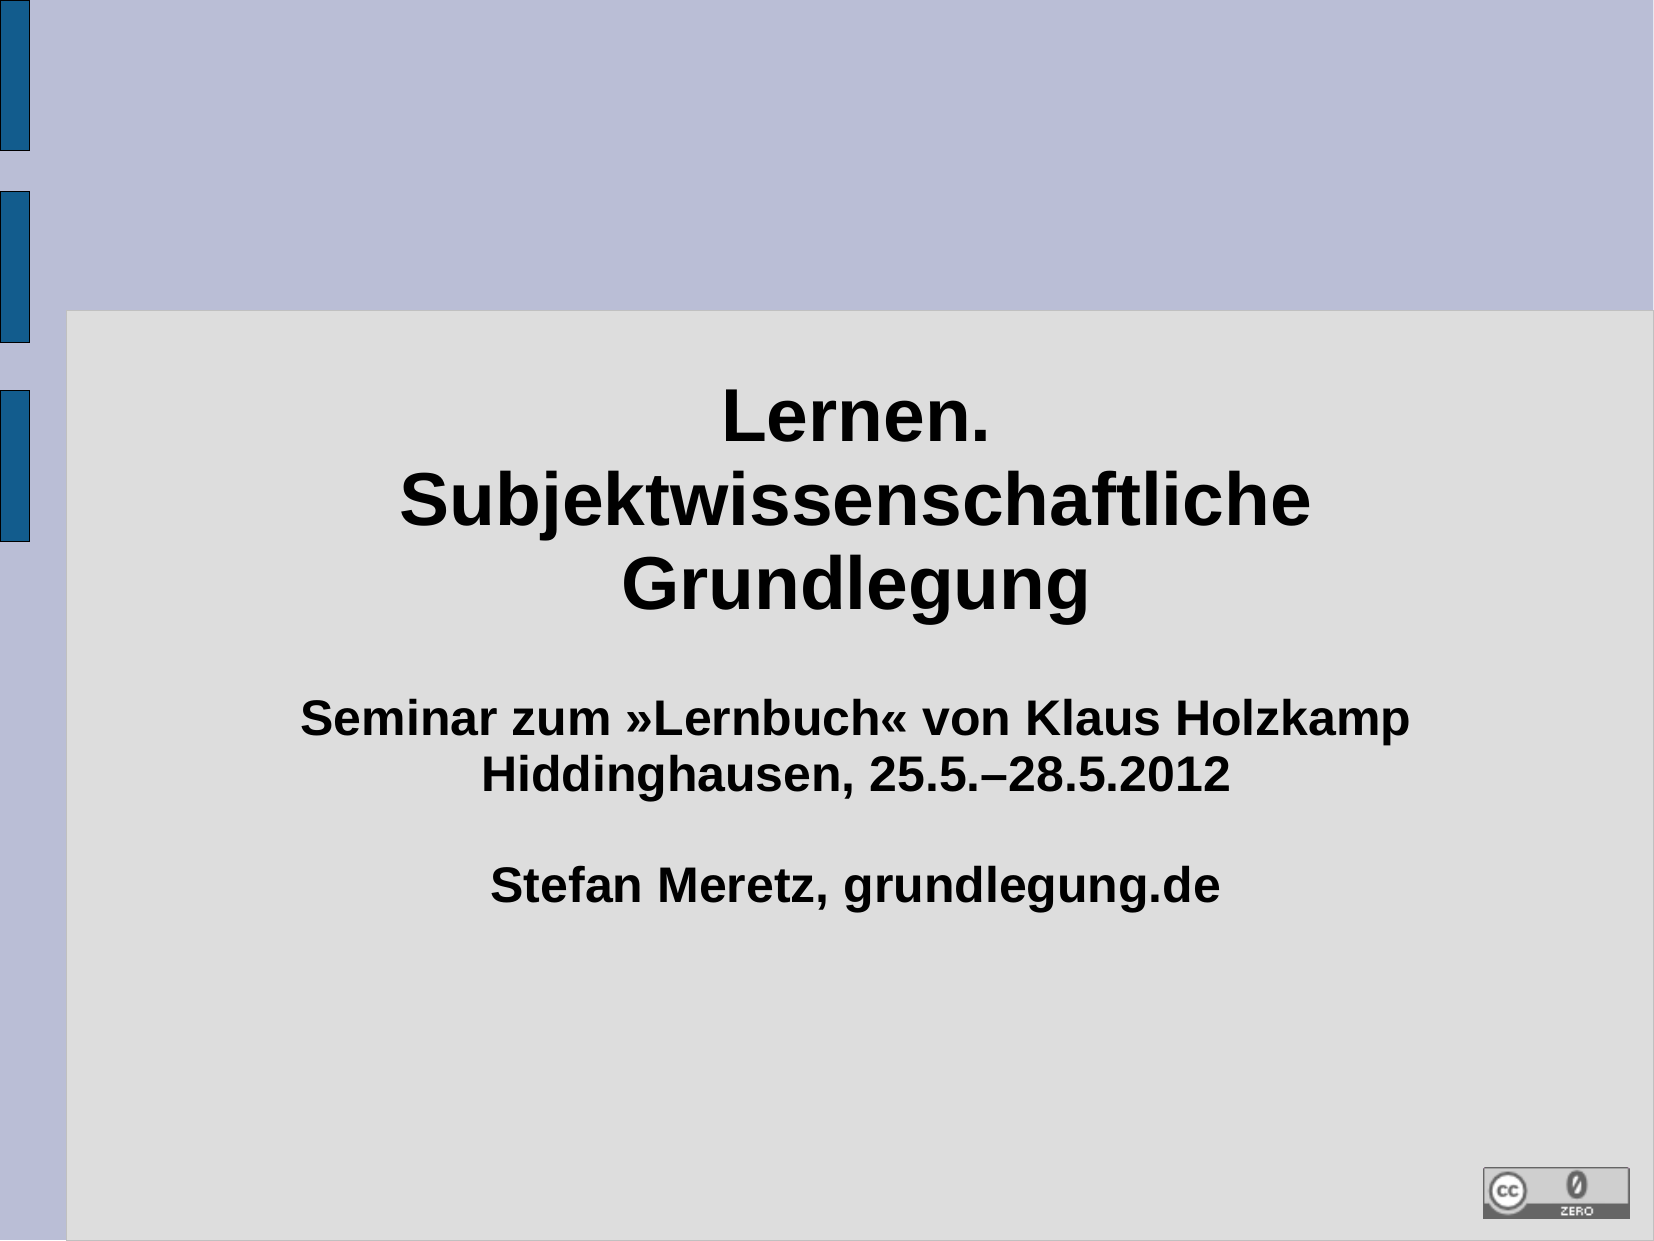

Lernen.
Subjektwissenschaftliche Grundlegung
Seminar zum »Lernbuch« von Klaus Holzkamp
Hiddinghausen, 25.5.–28.5.2012
Stefan Meretz, grundlegung.de